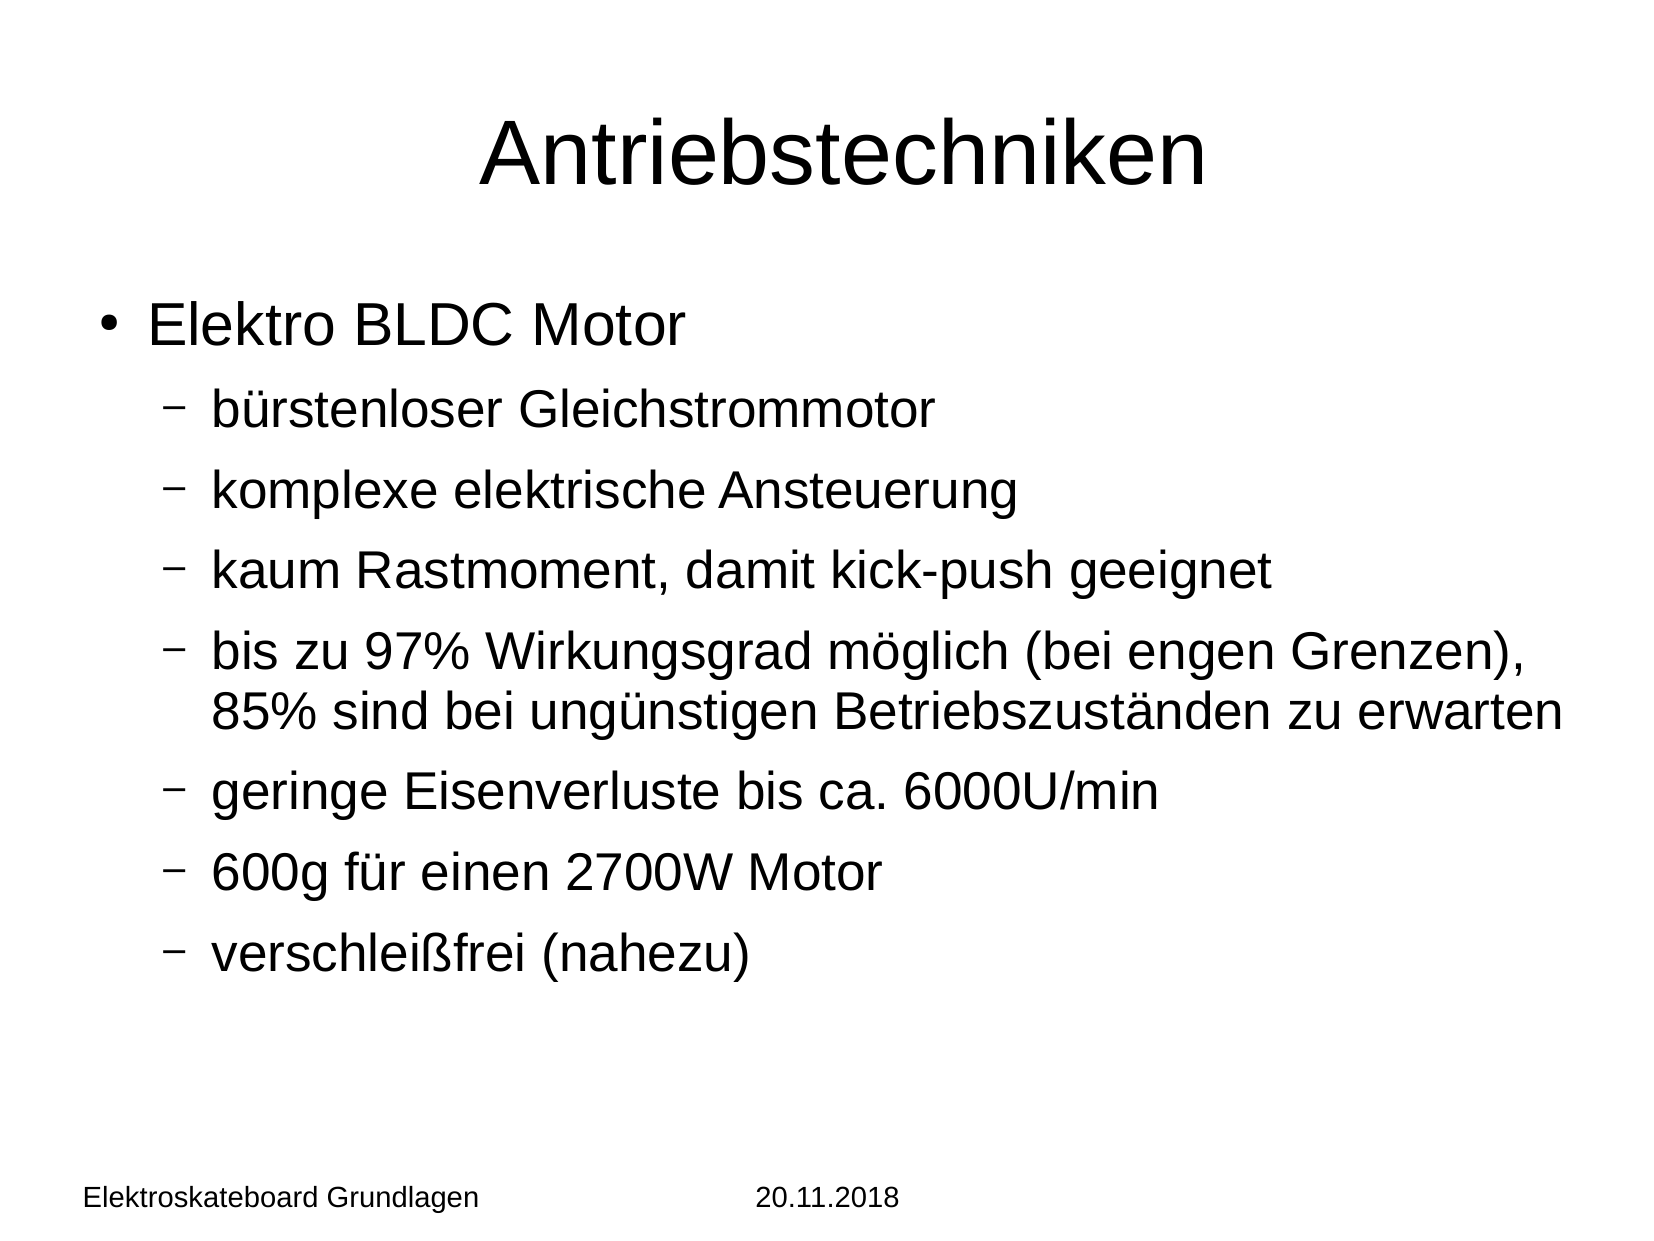

# Antriebstechniken
Elektro BLDC Motor
bürstenloser Gleichstrommotor
komplexe elektrische Ansteuerung
kaum Rastmoment, damit kick-push geeignet
bis zu 97% Wirkungsgrad möglich (bei engen Grenzen), 85% sind bei ungünstigen Betriebszuständen zu erwarten
geringe Eisenverluste bis ca. 6000U/min
600g für einen 2700W Motor
verschleißfrei (nahezu)